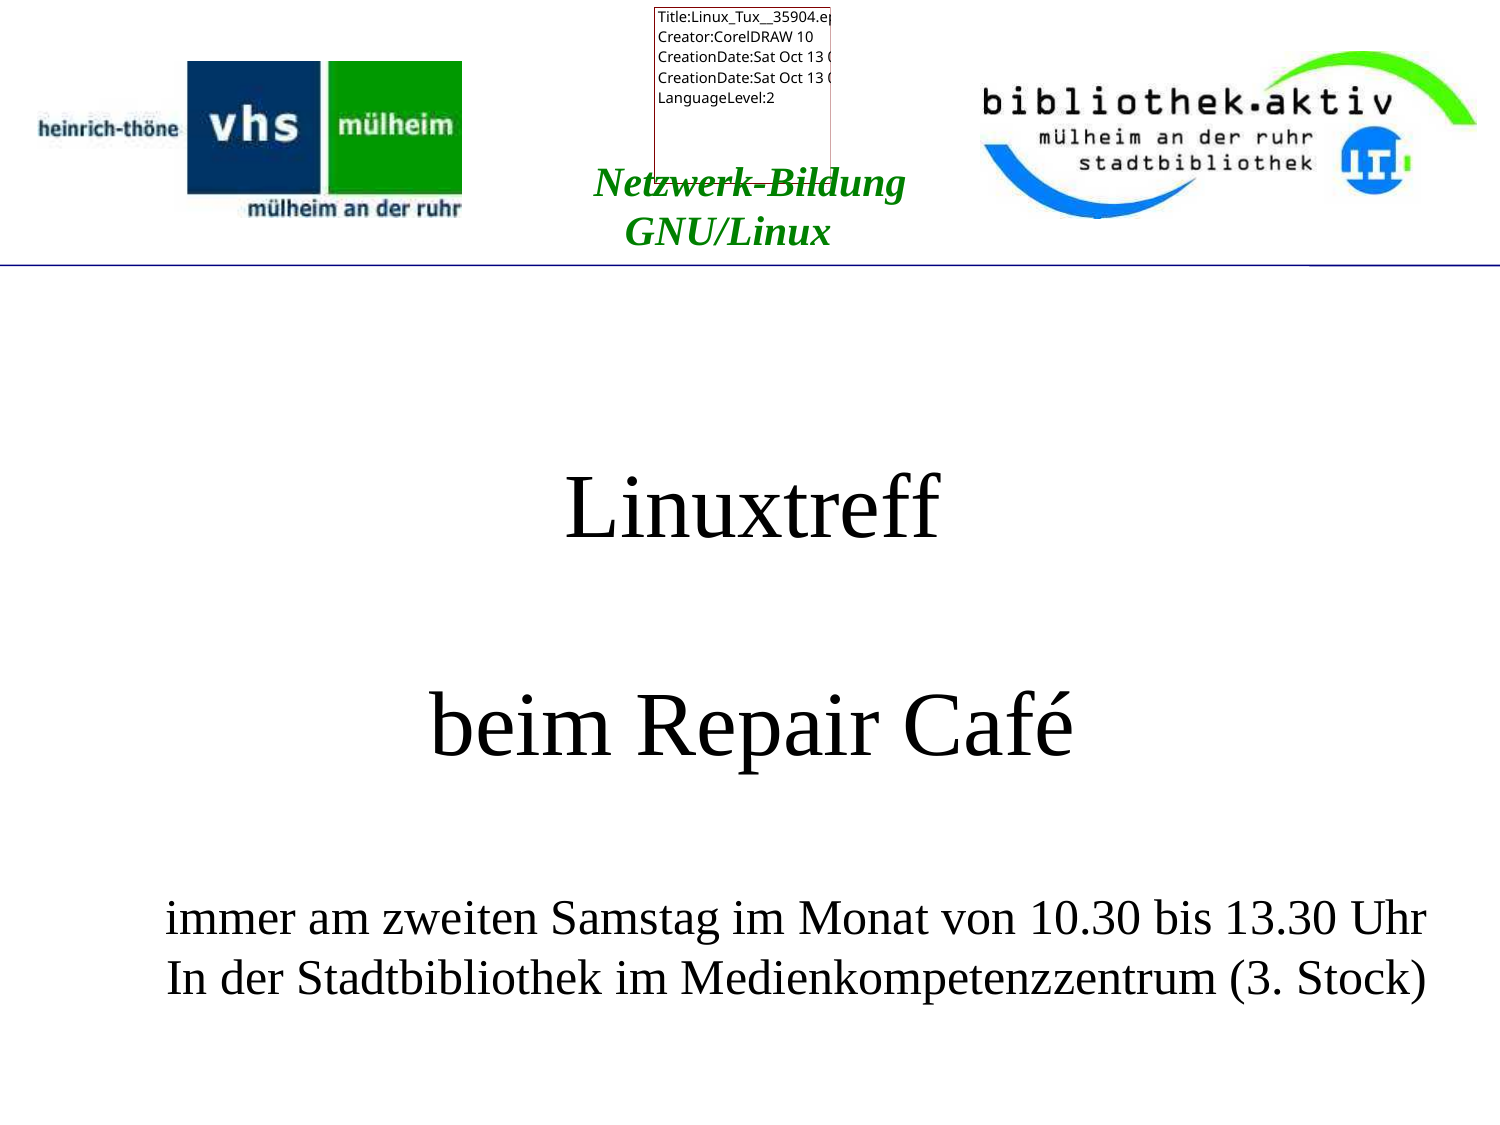

Netzwerk-Bildung
 GNU/Linux
Linuxtreff
beim Repair Café
immer am zweiten Samstag im Monat von 10.30 bis 13.30 Uhr
In der Stadtbibliothek im Medienkompetenzzentrum (3. Stock)